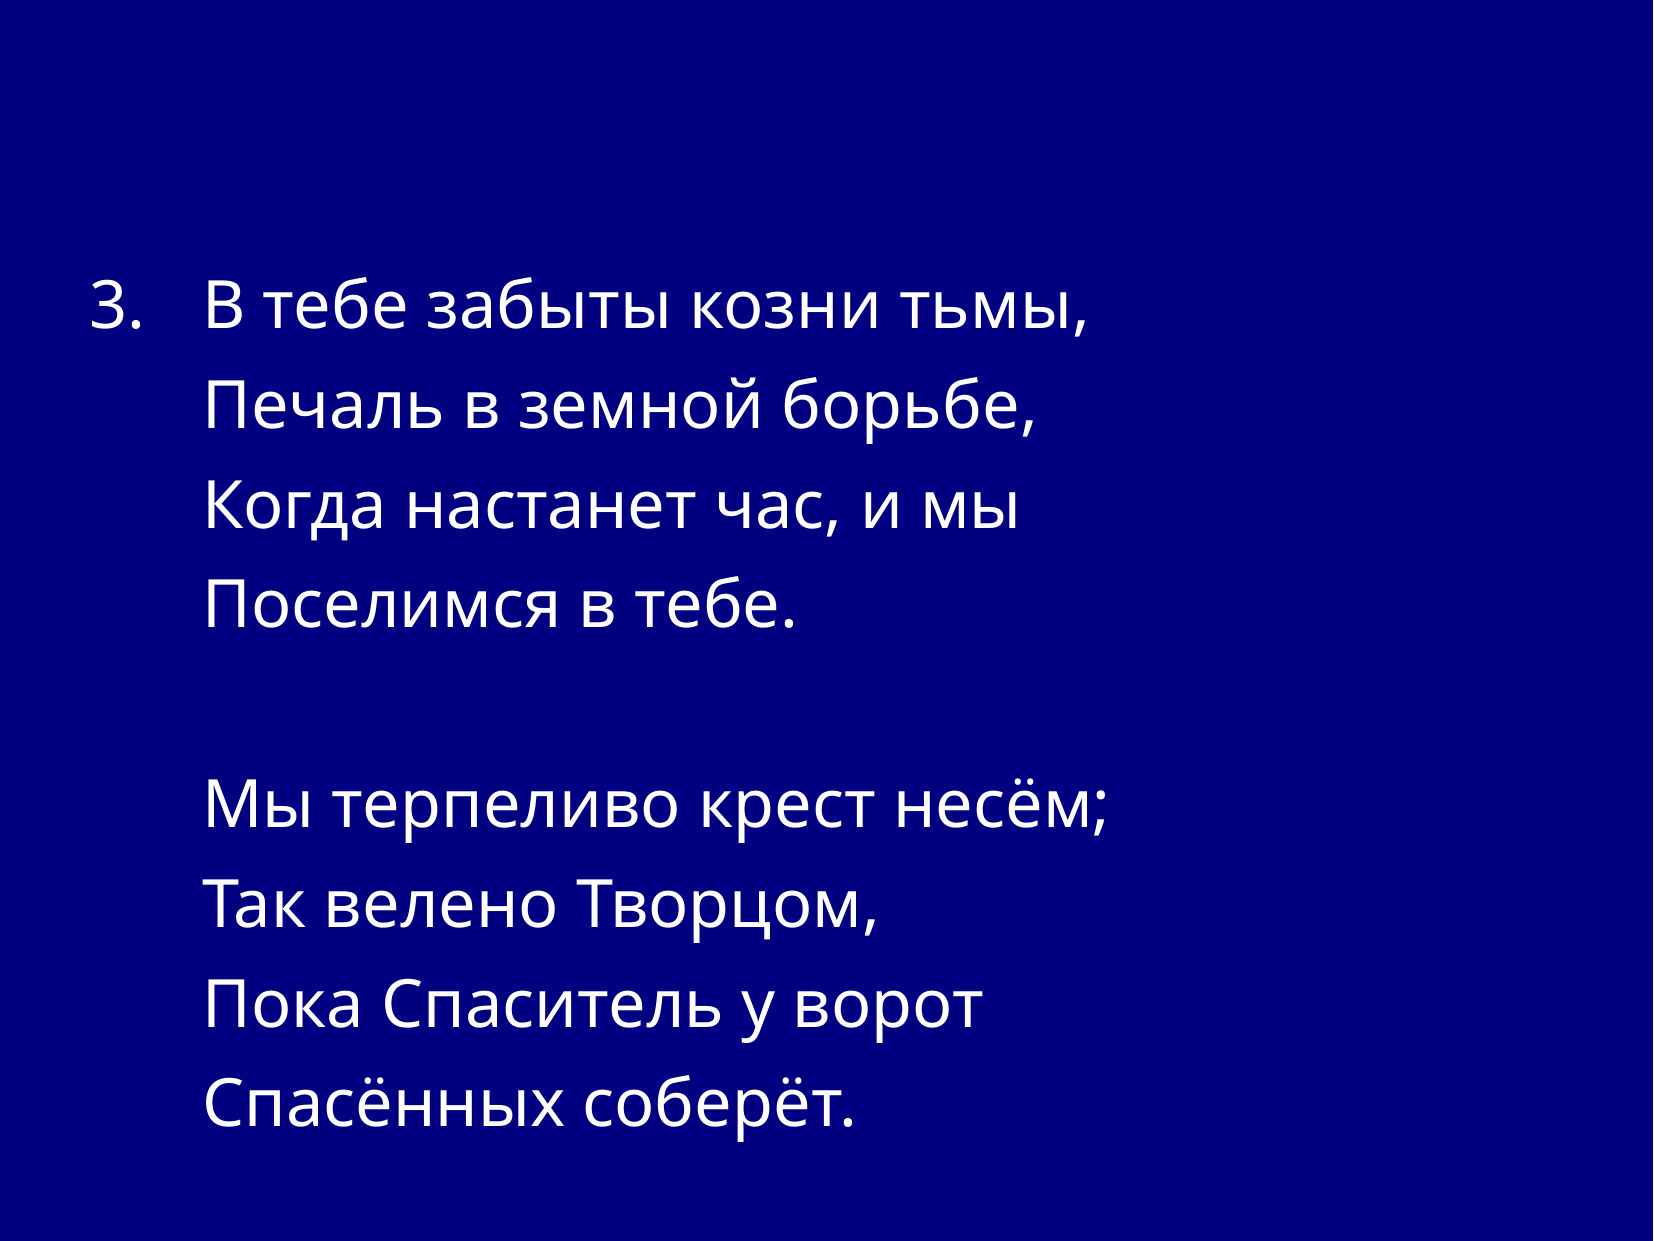

3.	В тебе забыты козни тьмы,
	Печаль в земной борьбе,
	Когда настанет час, и мы
	Поселимся в тебе.
	Мы терпеливо крест несём;
	Так велено Творцом,
	Пока Спаситель у ворот
	Спасённых соберёт.